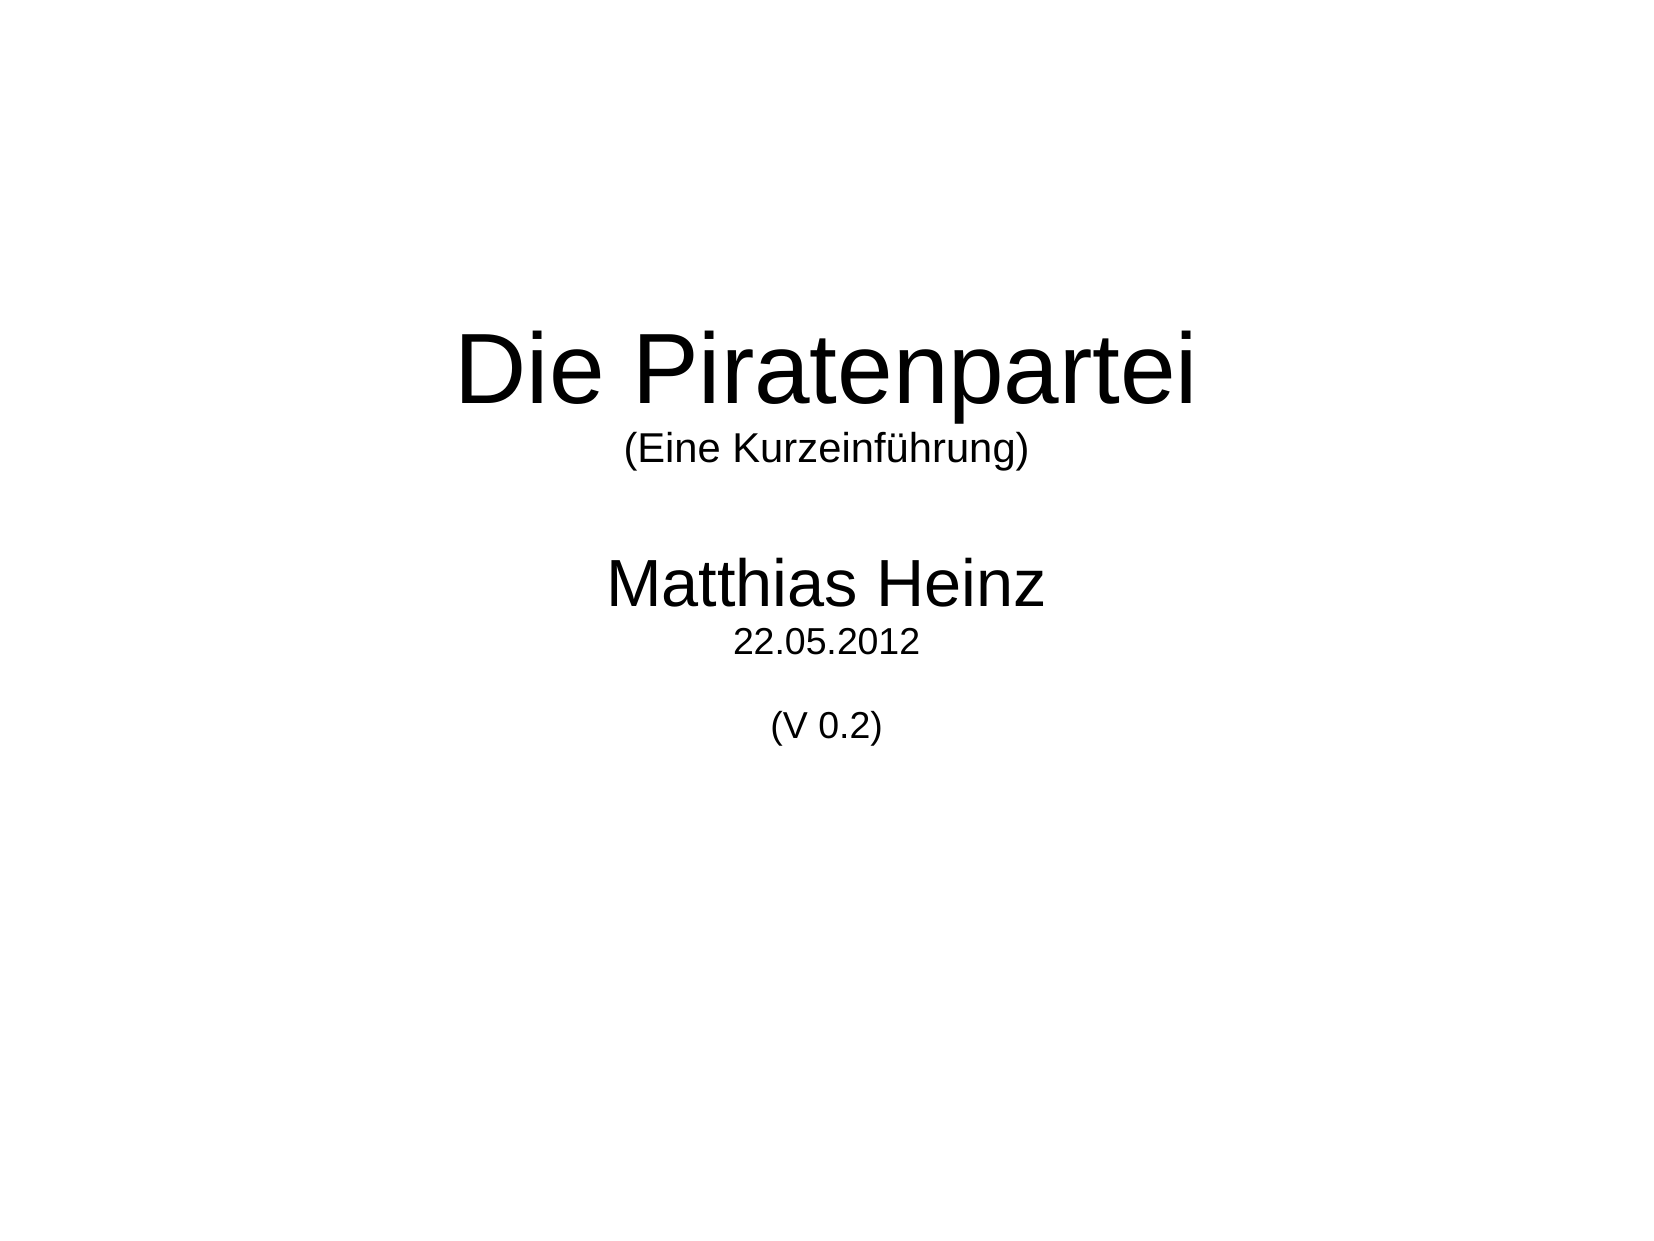

# Die Piratenpartei
(Eine Kurzeinführung)
Matthias Heinz
22.05.2012
(V 0.2)